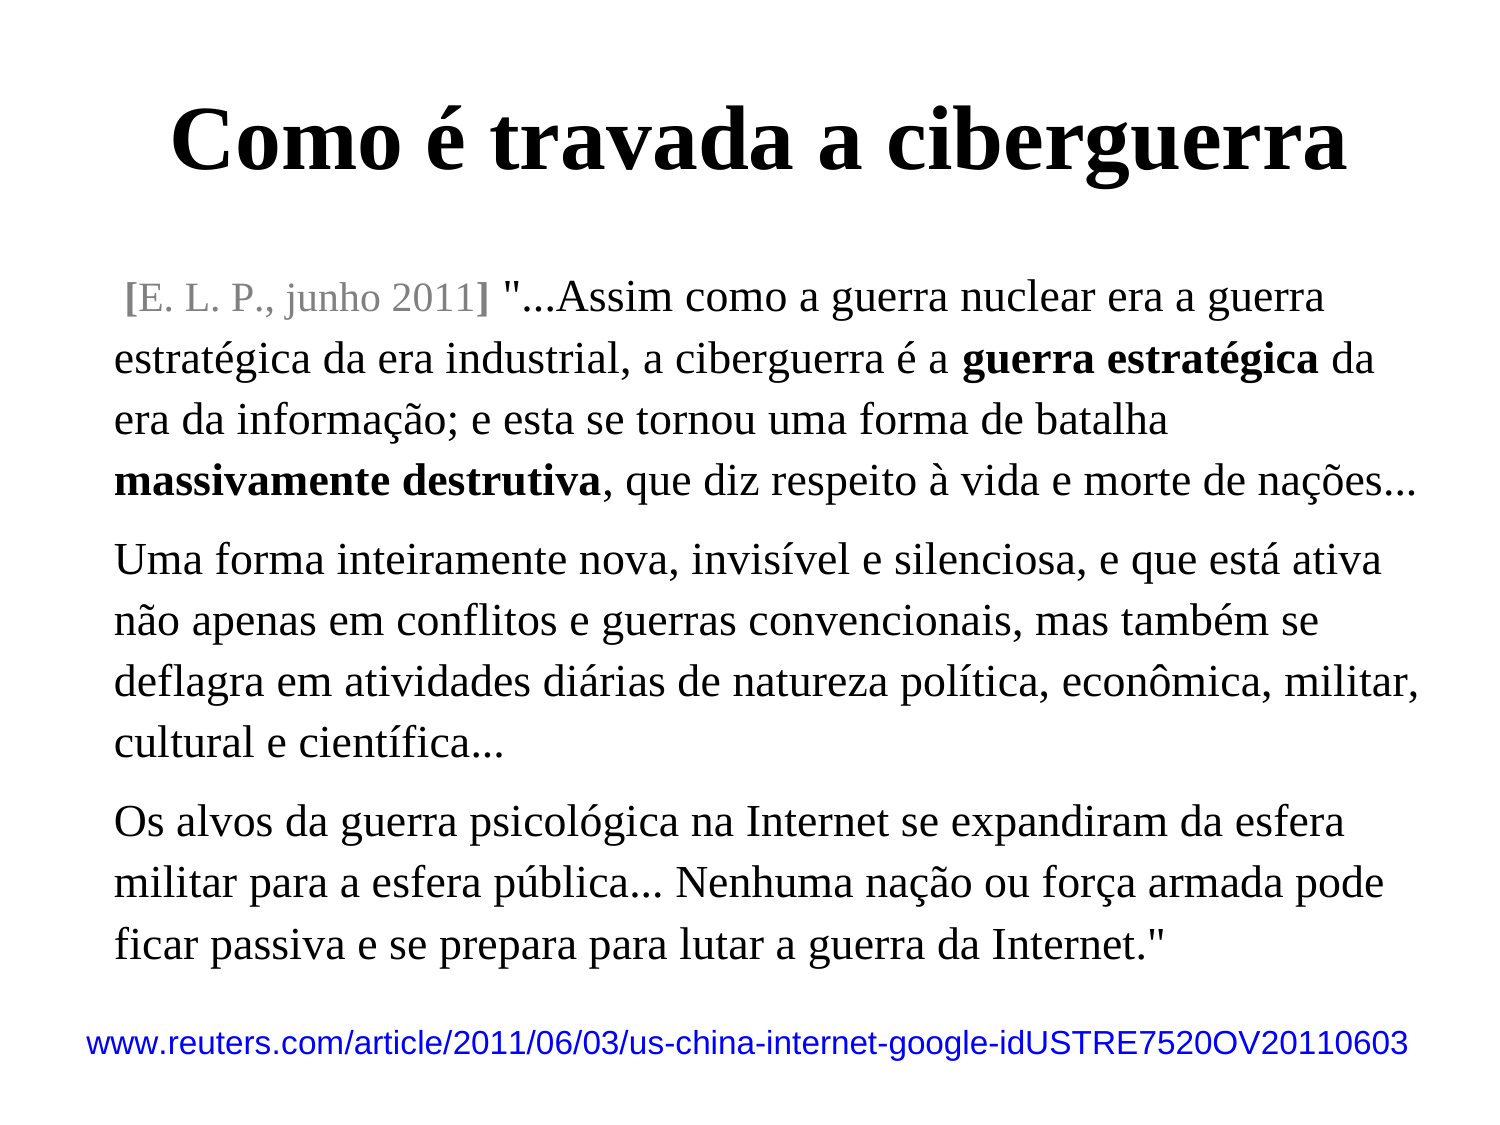

# Como é travada a ciberguerra
 [E. L. P., junho 2011] "...Assim como a guerra nuclear era a guerra estratégica da era industrial, a ciberguerra é a guerra estratégica da era da informação; e esta se tornou uma forma de batalha massivamente destrutiva, que diz respeito à vida e morte de nações...
Uma forma inteiramente nova, invisível e silenciosa, e que está ativa não apenas em conflitos e guerras convencionais, mas também se deflagra em atividades diárias de natureza política, econômica, militar, cultural e científica...
Os alvos da guerra psicológica na Internet se expandiram da esfera militar para a esfera pública... Nenhuma nação ou força armada pode ficar passiva e se prepara para lutar a guerra da Internet."
www.reuters.com/article/2011/06/03/us-china-internet-google-idUSTRE7520OV20110603